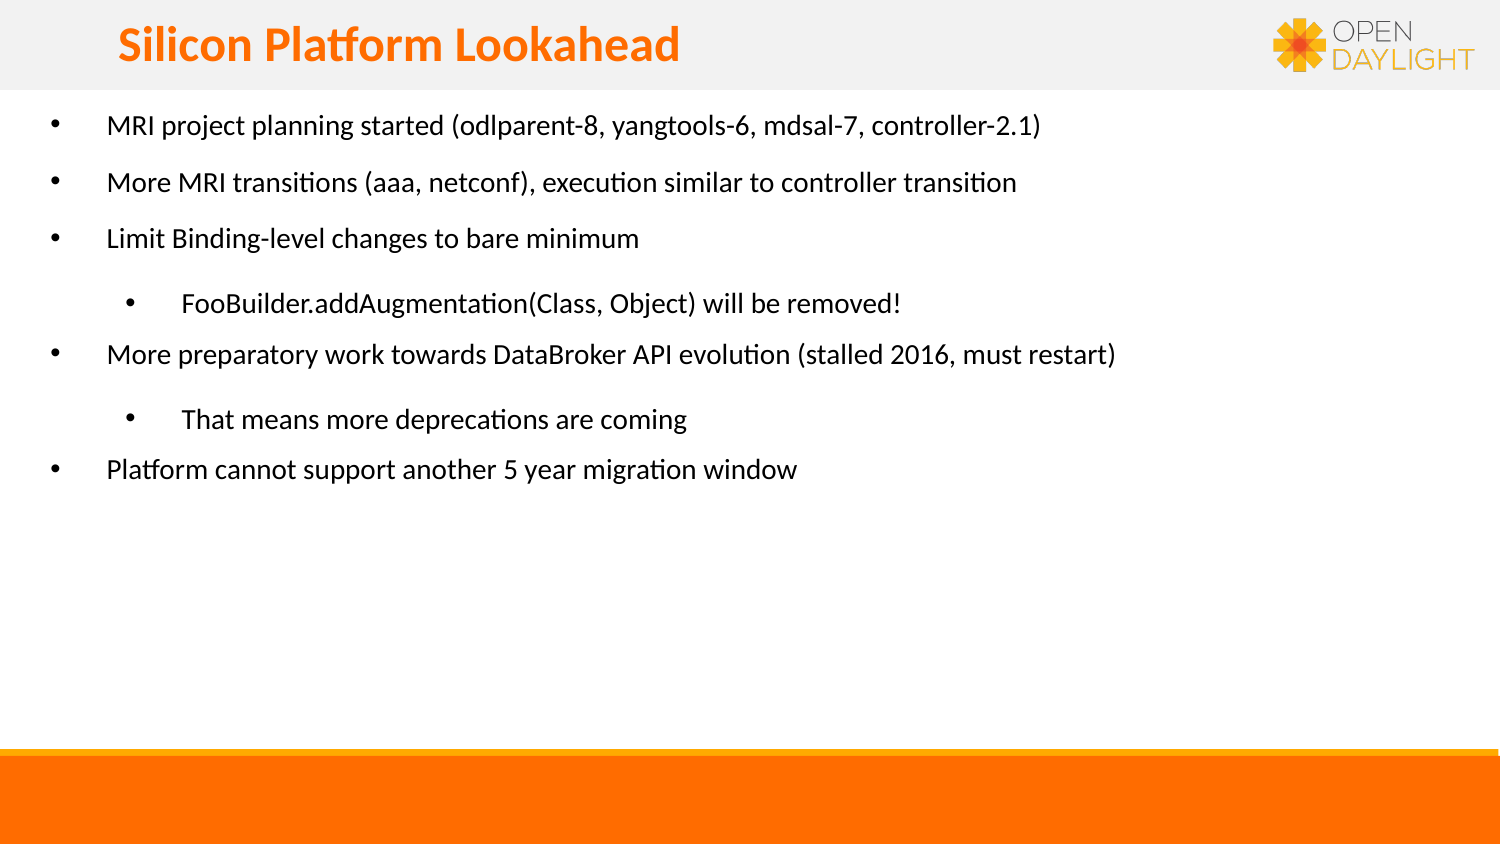

# Silicon Platform Lookahead
MRI project planning started (odlparent-8, yangtools-6, mdsal-7, controller-2.1)
More MRI transitions (aaa, netconf), execution similar to controller transition
Limit Binding-level changes to bare minimum
FooBuilder.addAugmentation(Class, Object) will be removed!
More preparatory work towards DataBroker API evolution (stalled 2016, must restart)
That means more deprecations are coming
Platform cannot support another 5 year migration window